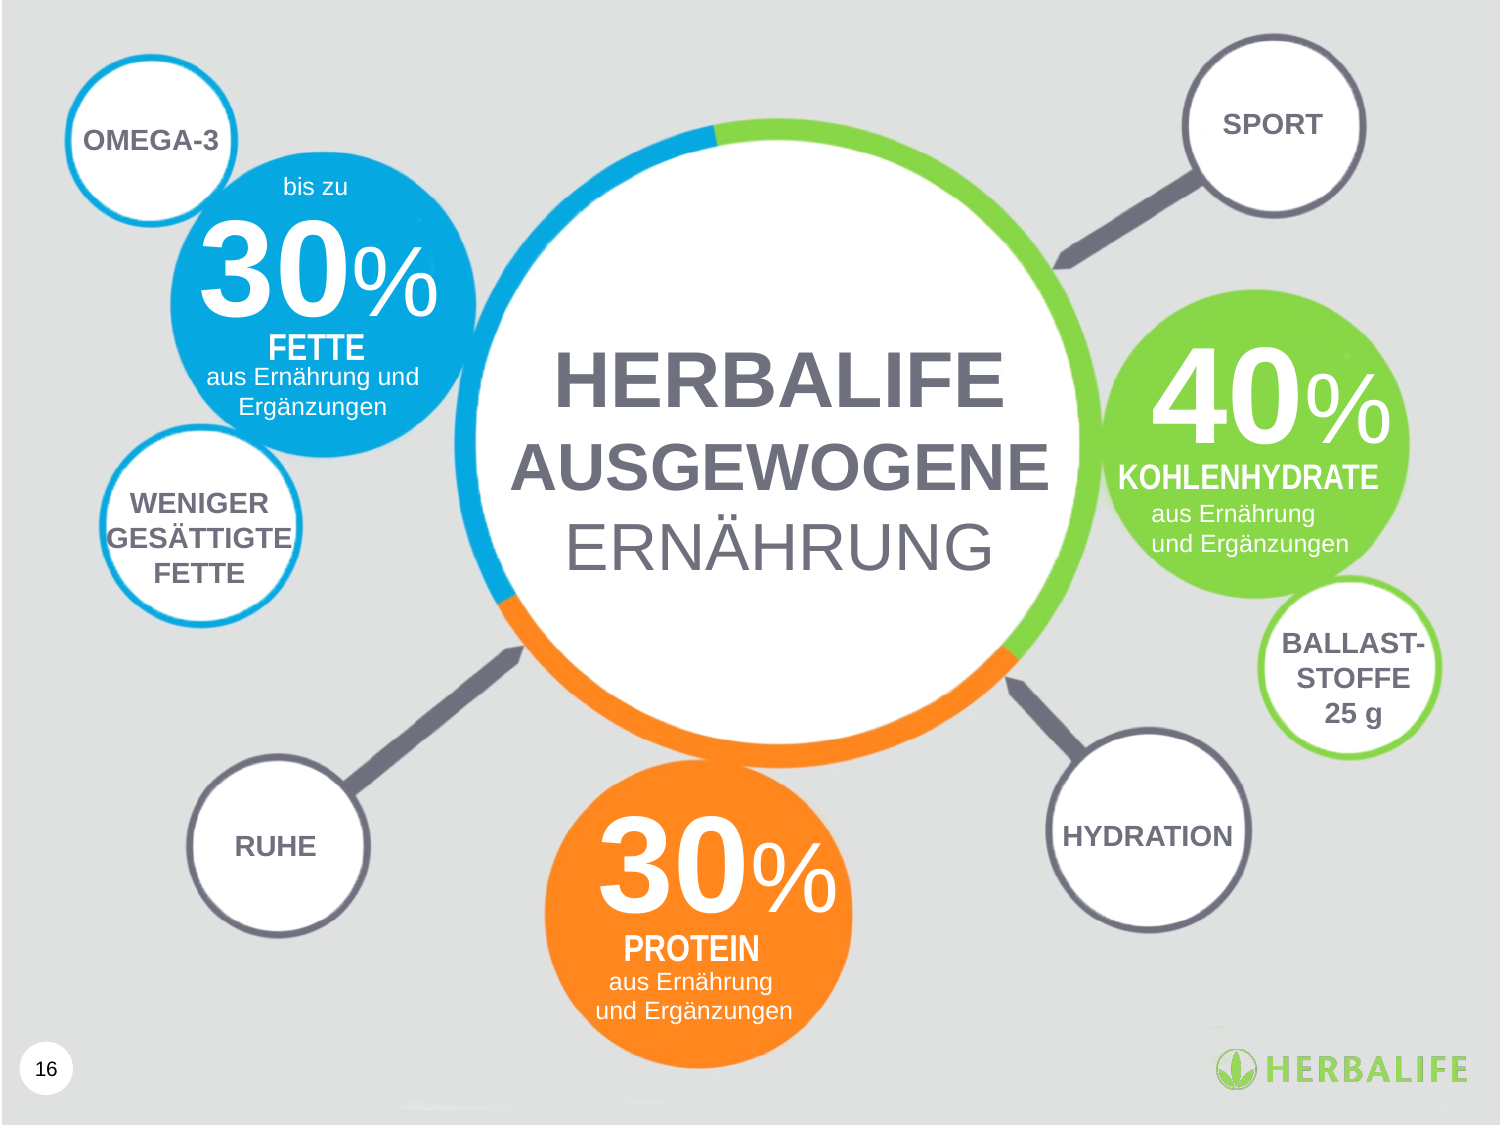

SPORT
OMEGA-3
bis zu
30%
40%
FETTE
HERBALIFE
AUSGEWOGENE
ERNÄHRUNG
aus Ernährung und Ergänzungen
KOHLENHYDRATE
WENIGER
GESÄTTIGTE
FETTE
aus Ernährung
und Ergänzungen
BALLAST-
STOFFE
25 g
30%
HYDRATION
RUHE
PROTEIN
aus Ernährung
und Ergänzungen
16